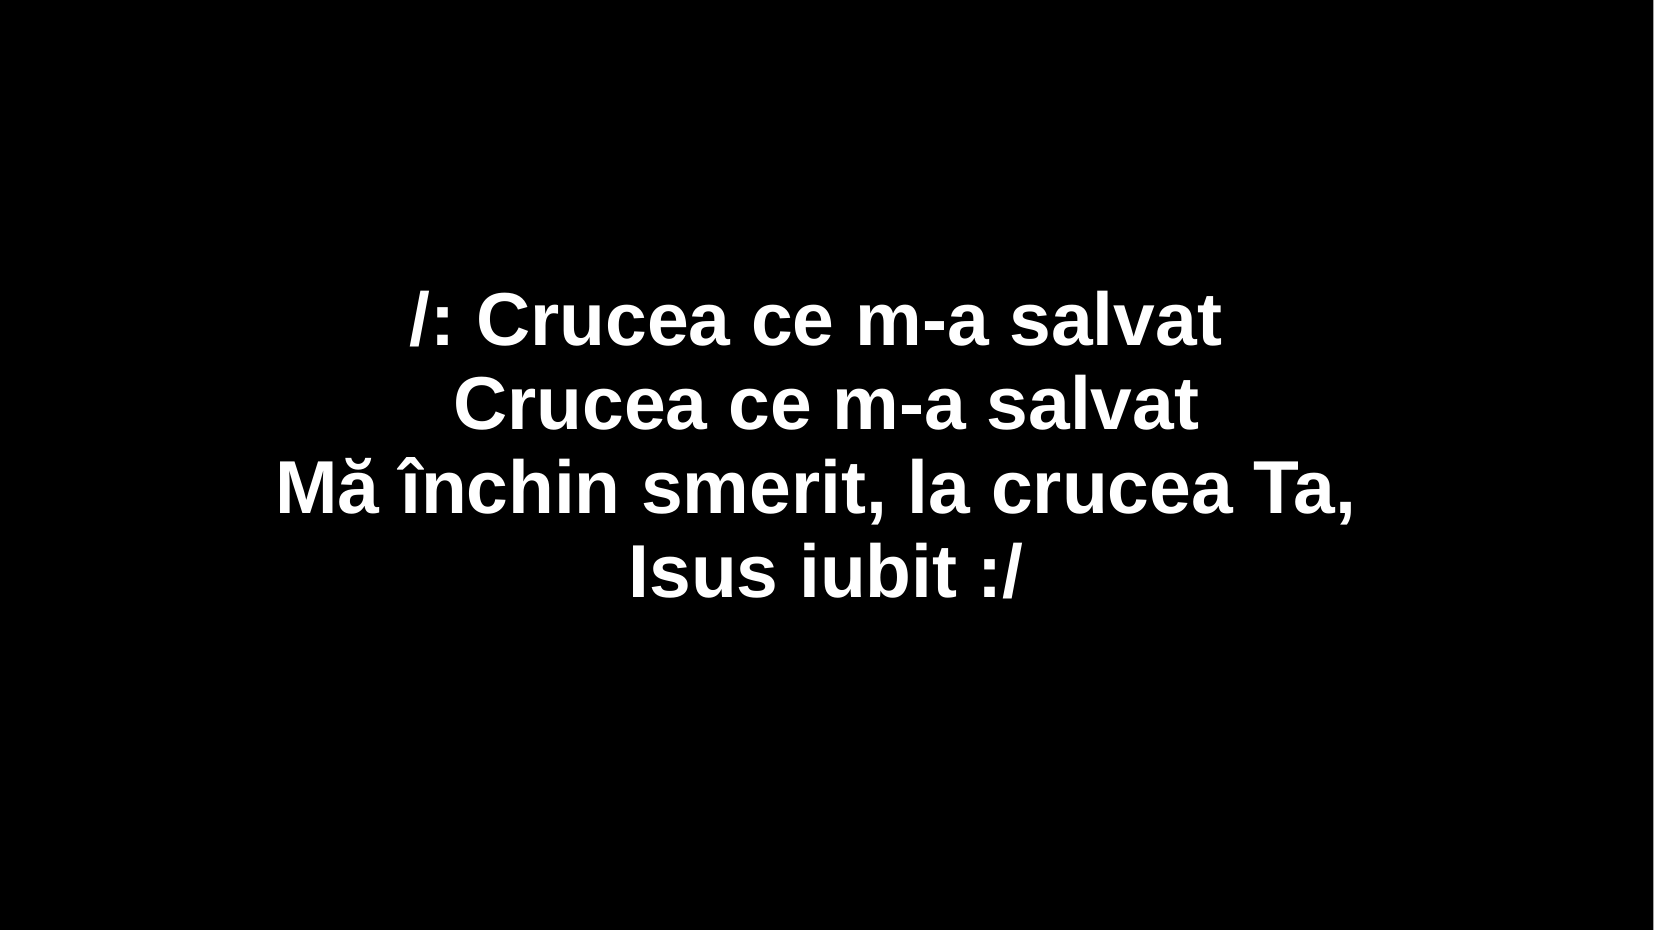

# /: Crucea ce m-a salvat
 Crucea ce m-a salvat
Mă închin smerit, la crucea Ta,
Isus iubit :/